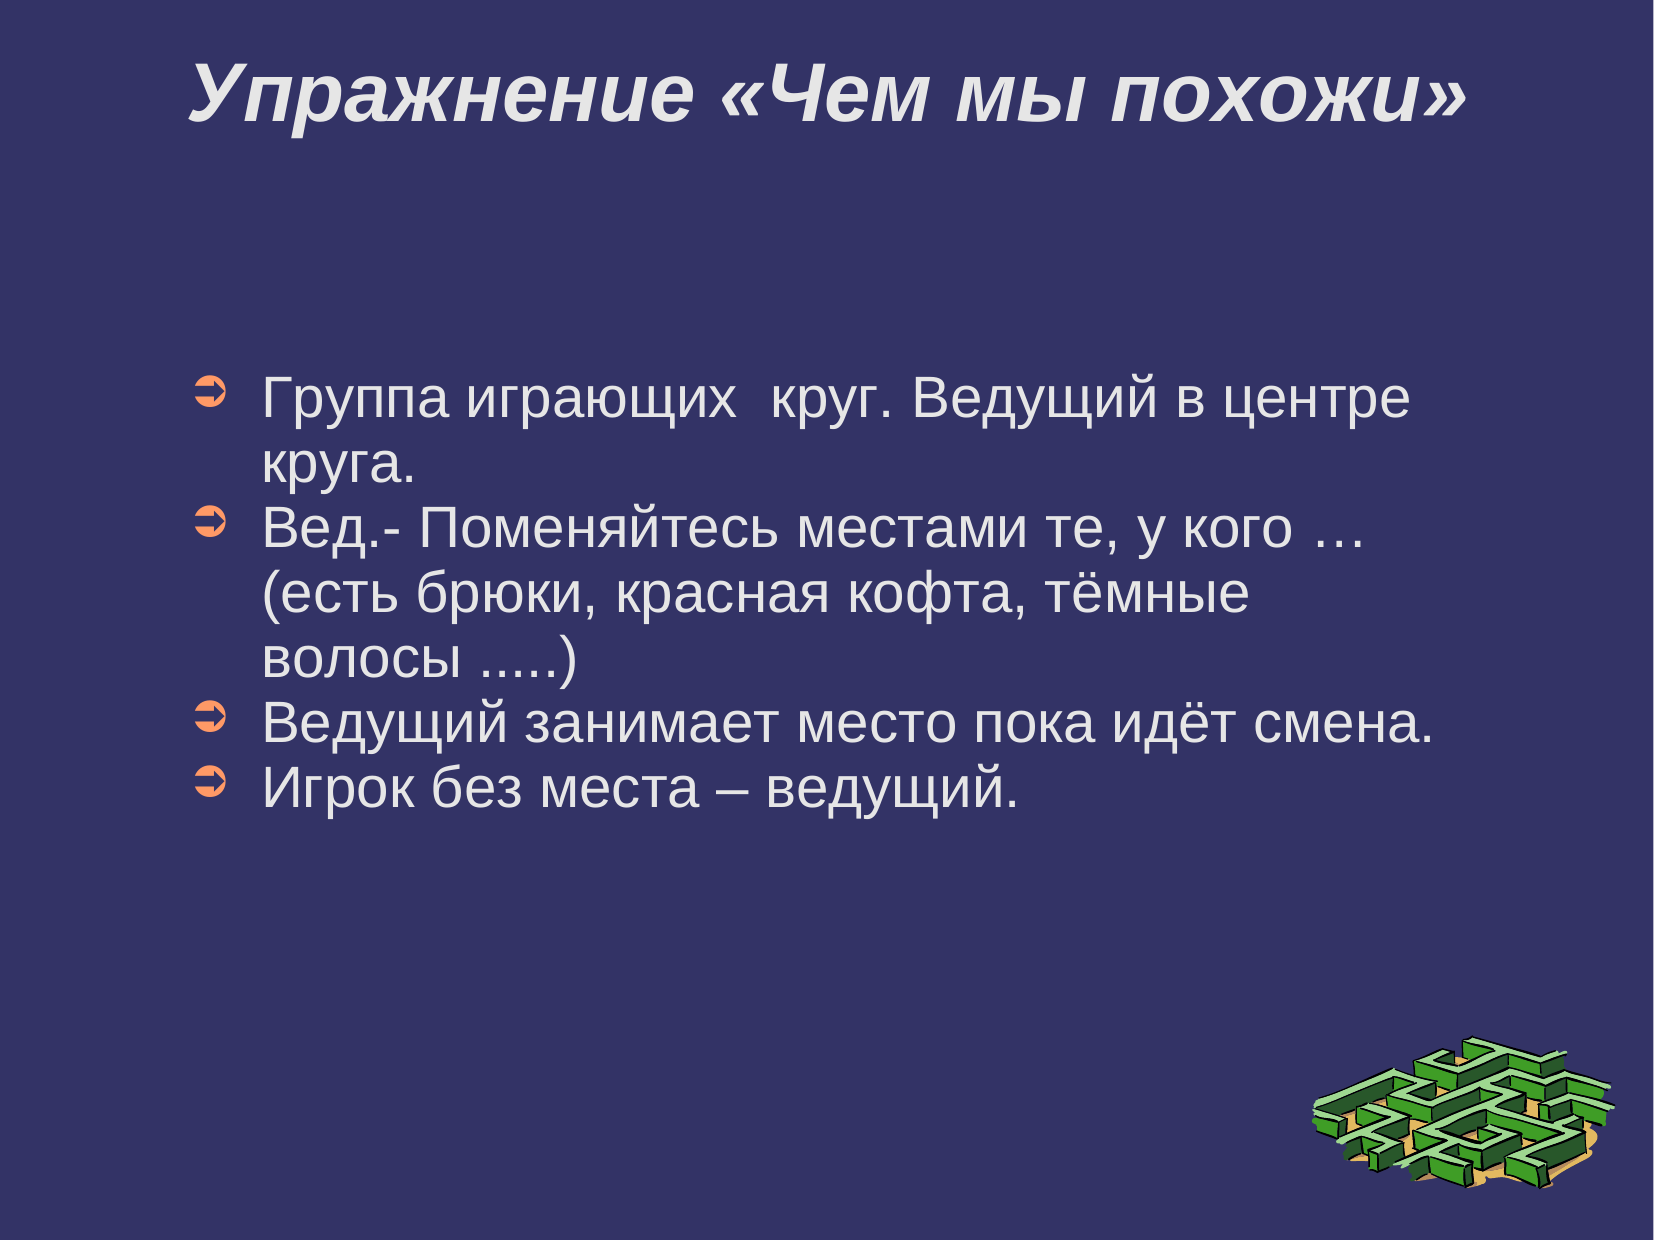

# Упражнение «Чем мы похожи»
Группа играющих круг. Ведущий в центре круга.
Вед.- Поменяйтесь местами те, у кого … (есть брюки, красная кофта, тёмные волосы .....)
Ведущий занимает место пока идёт смена.
Игрок без места – ведущий.